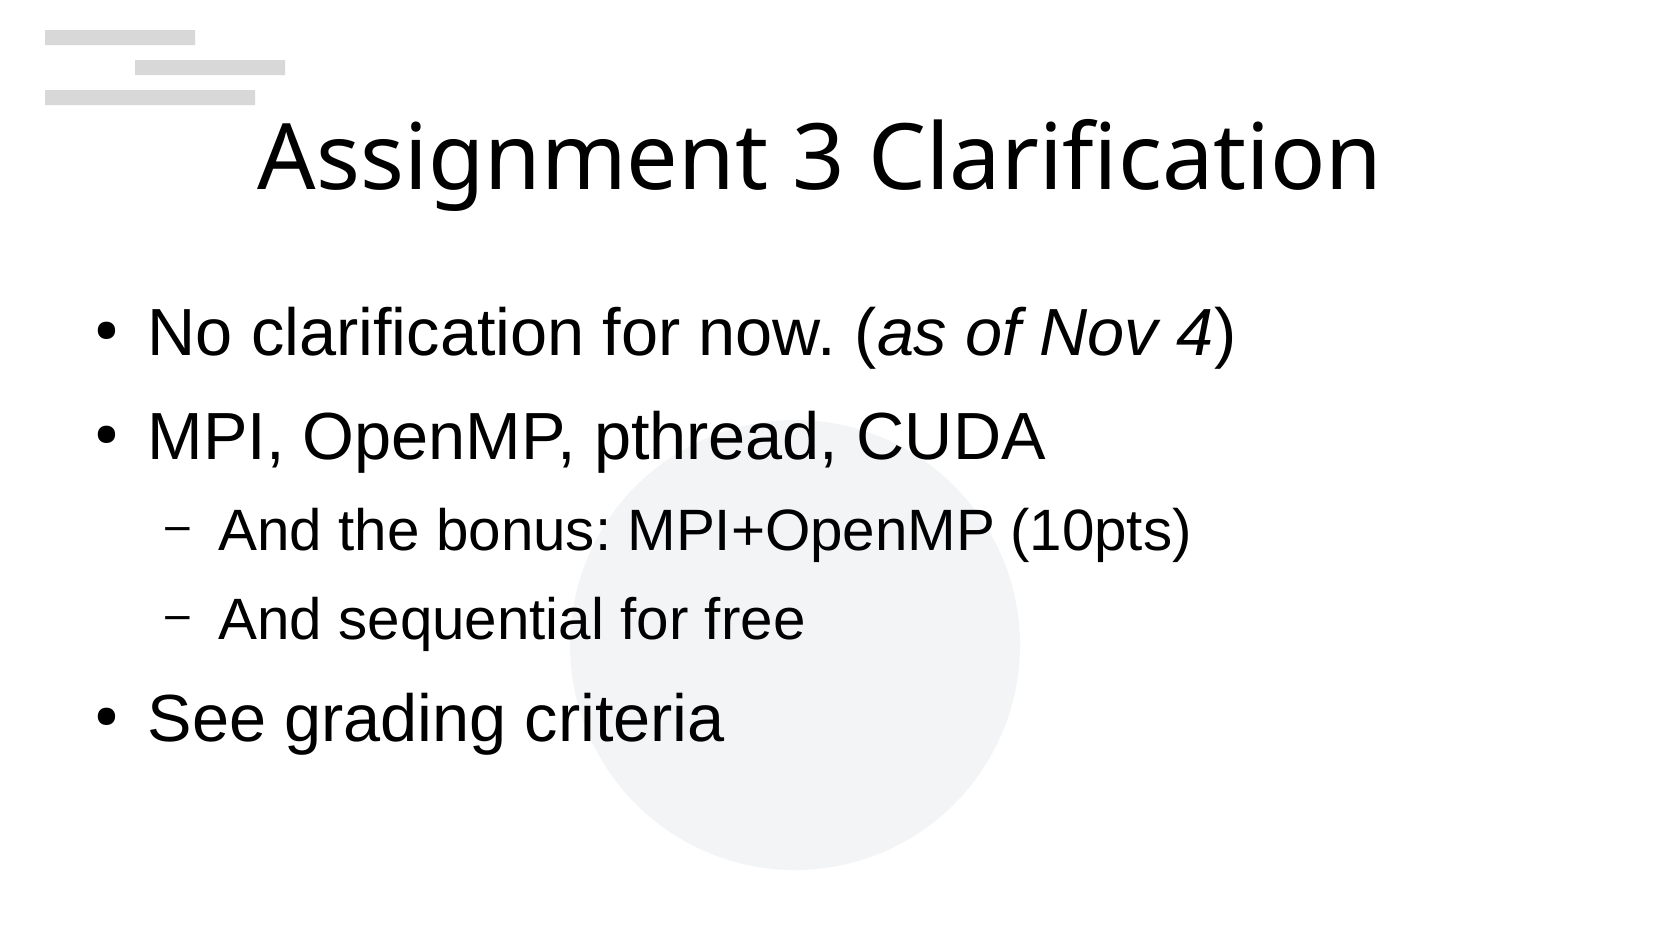

# Assignment 3 Clarification
No clarification for now. (as of Nov 4)
MPI, OpenMP, pthread, CUDA
And the bonus: MPI+OpenMP (10pts)
And sequential for free
See grading criteria